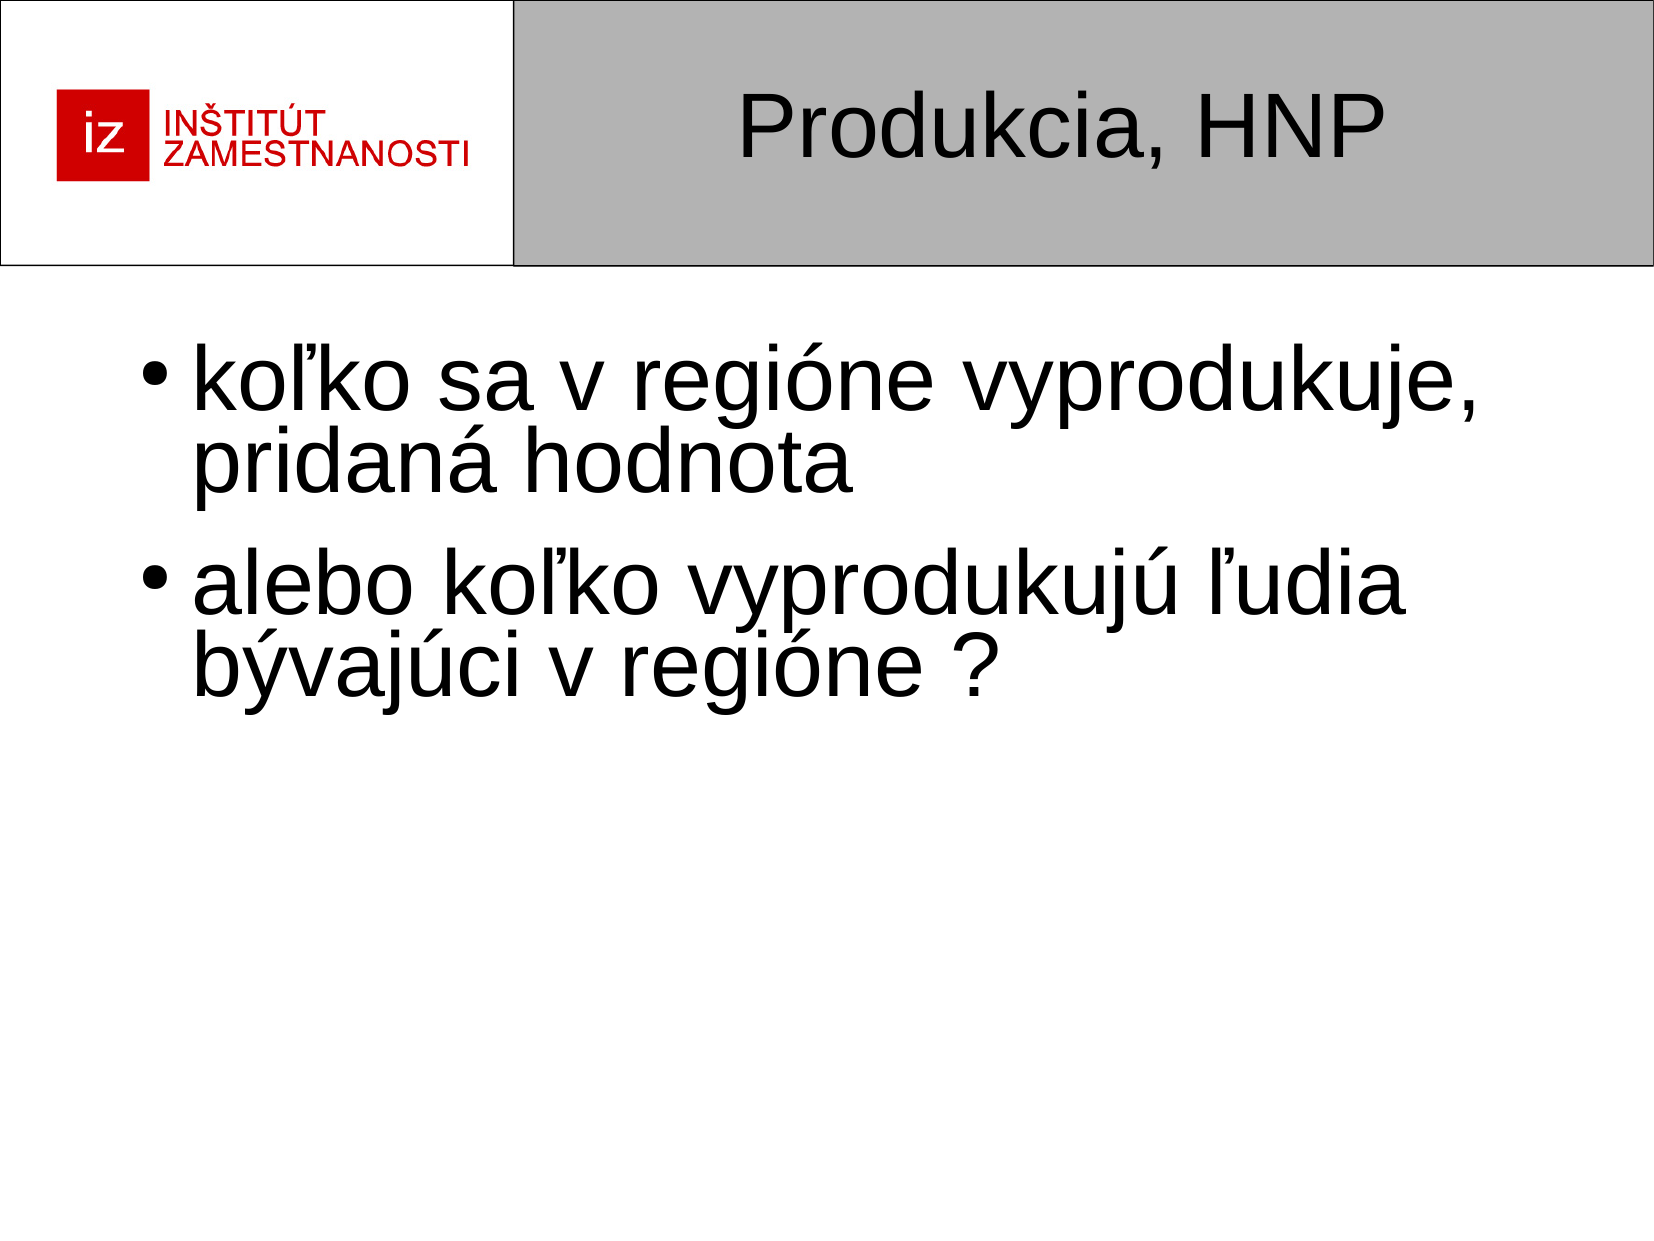

# Produkcia, HNP
koľko sa v regióne vyprodukuje, pridaná hodnota
alebo koľko vyprodukujú ľudia bývajúci v regióne ?